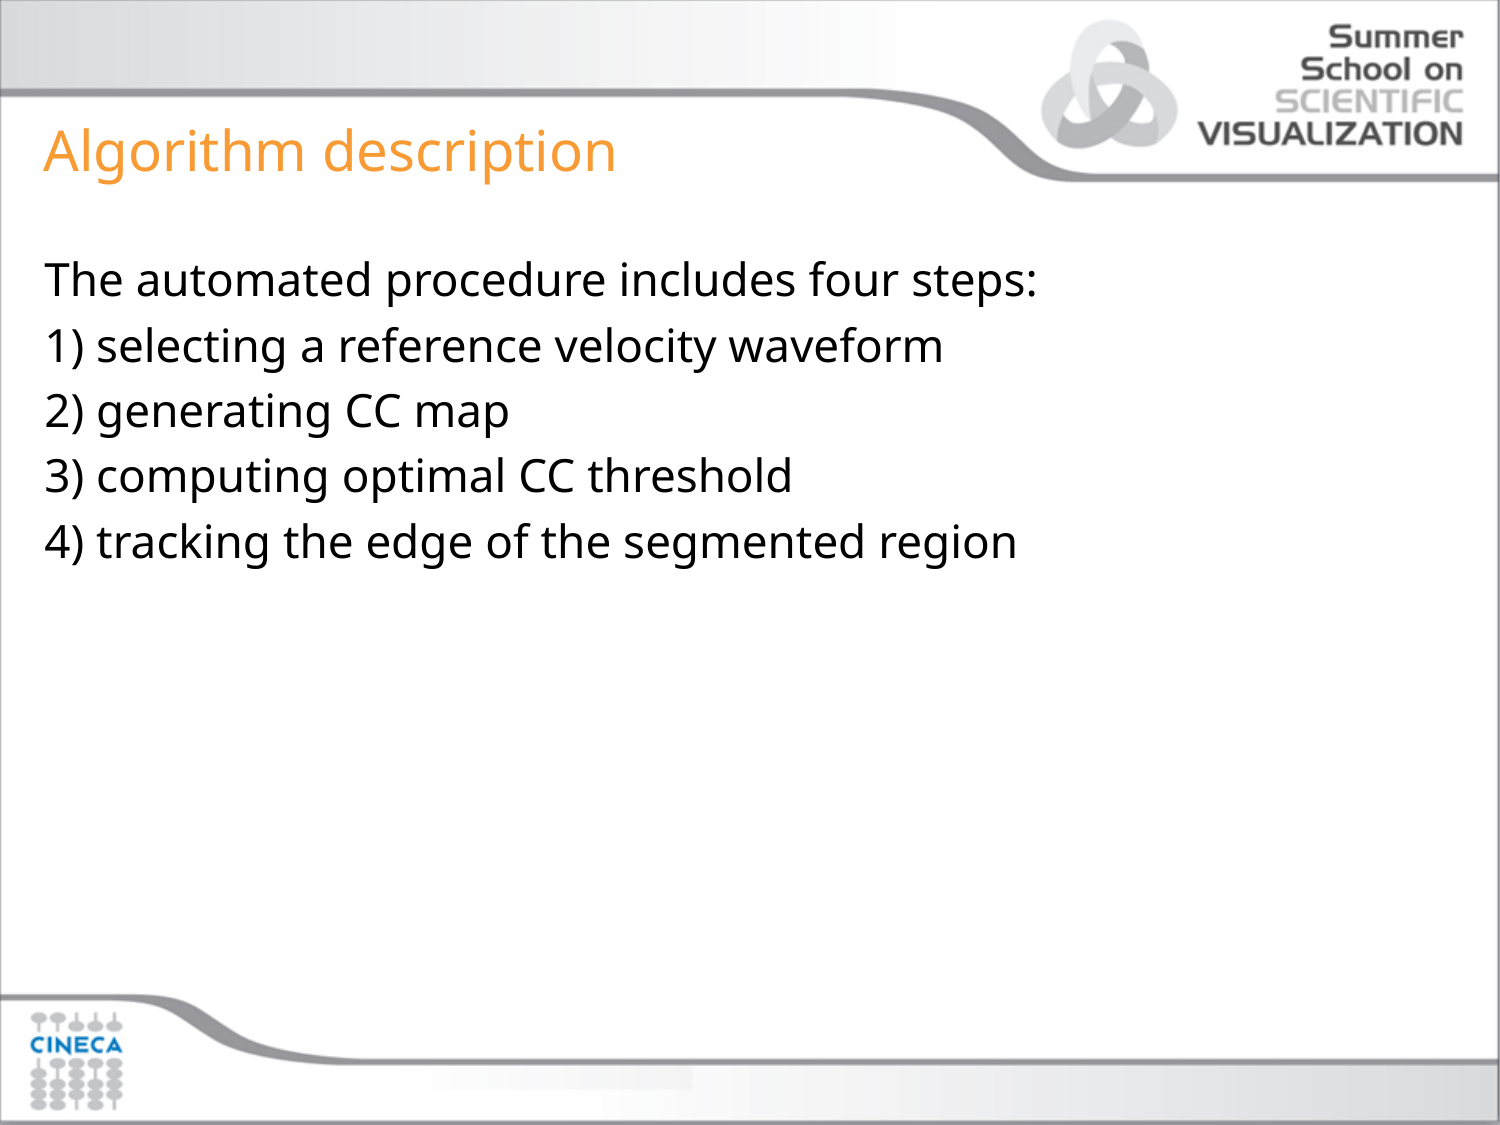

# Algorithm description
The automated procedure includes four steps:
1) selecting a reference velocity waveform
2) generating CC map
3) computing optimal CC threshold
4) tracking the edge of the segmented region